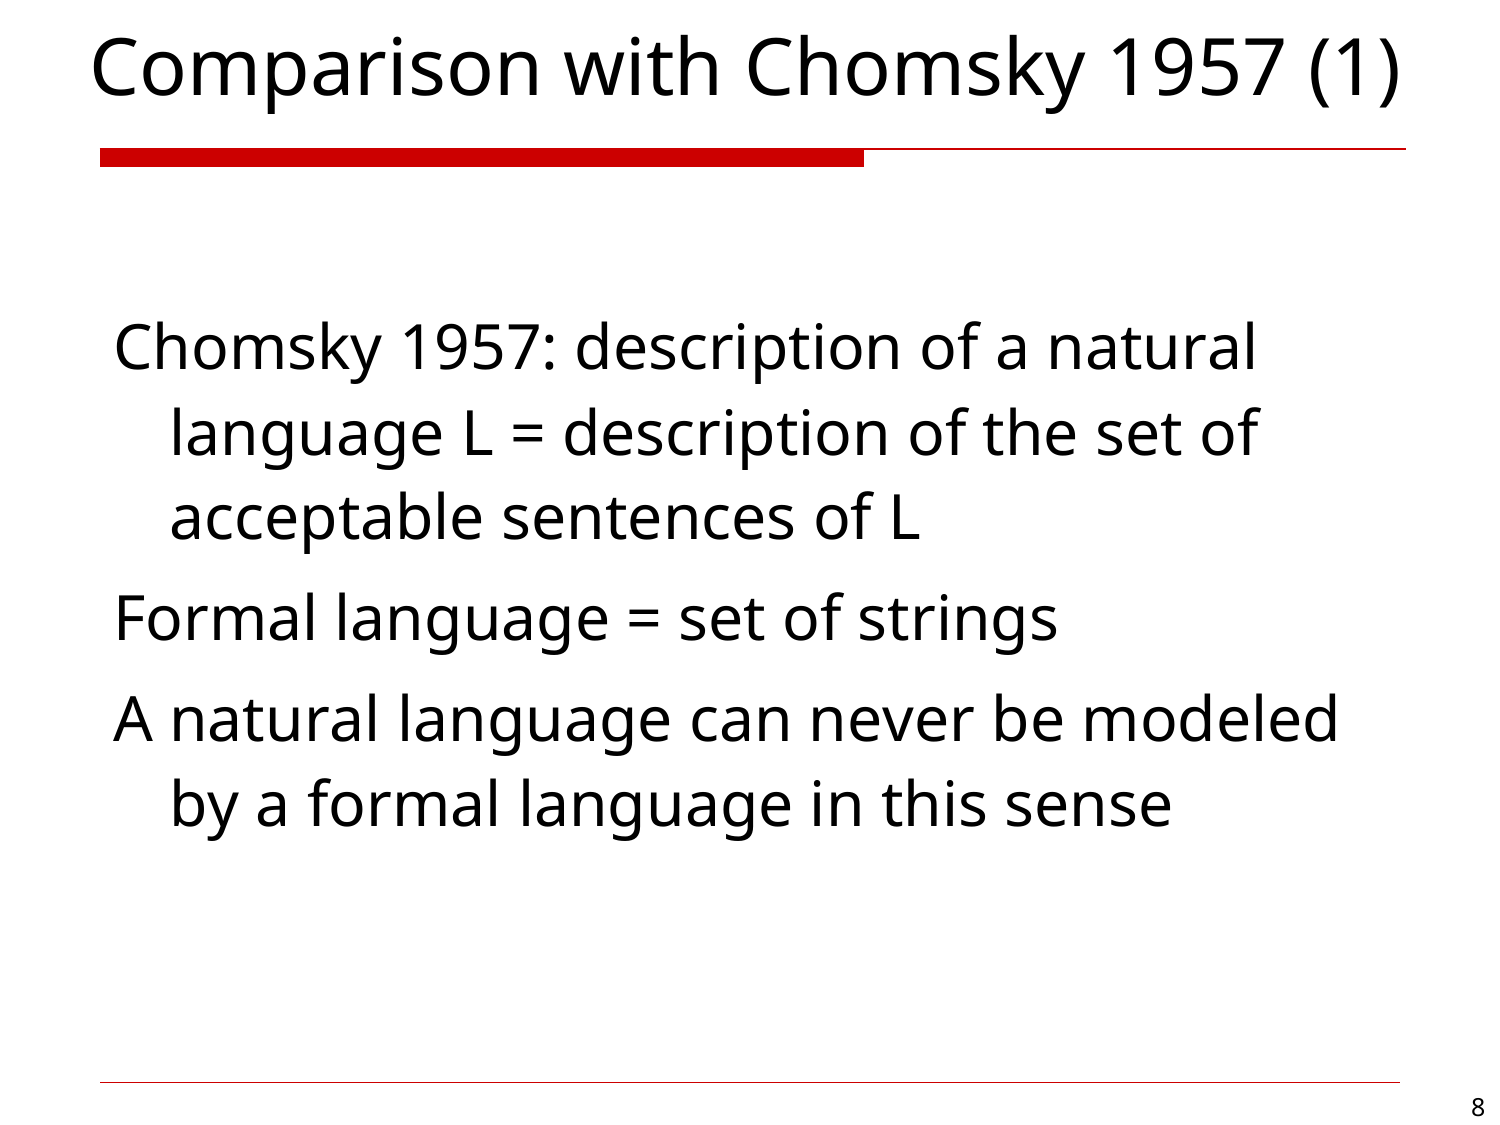

# Comparison with Chomsky 1957 (1)
Chomsky 1957: description of a natural language L = description of the set of acceptable sentences of L
Formal language = set of strings
A natural language can never be modeled by a formal language in this sense
8